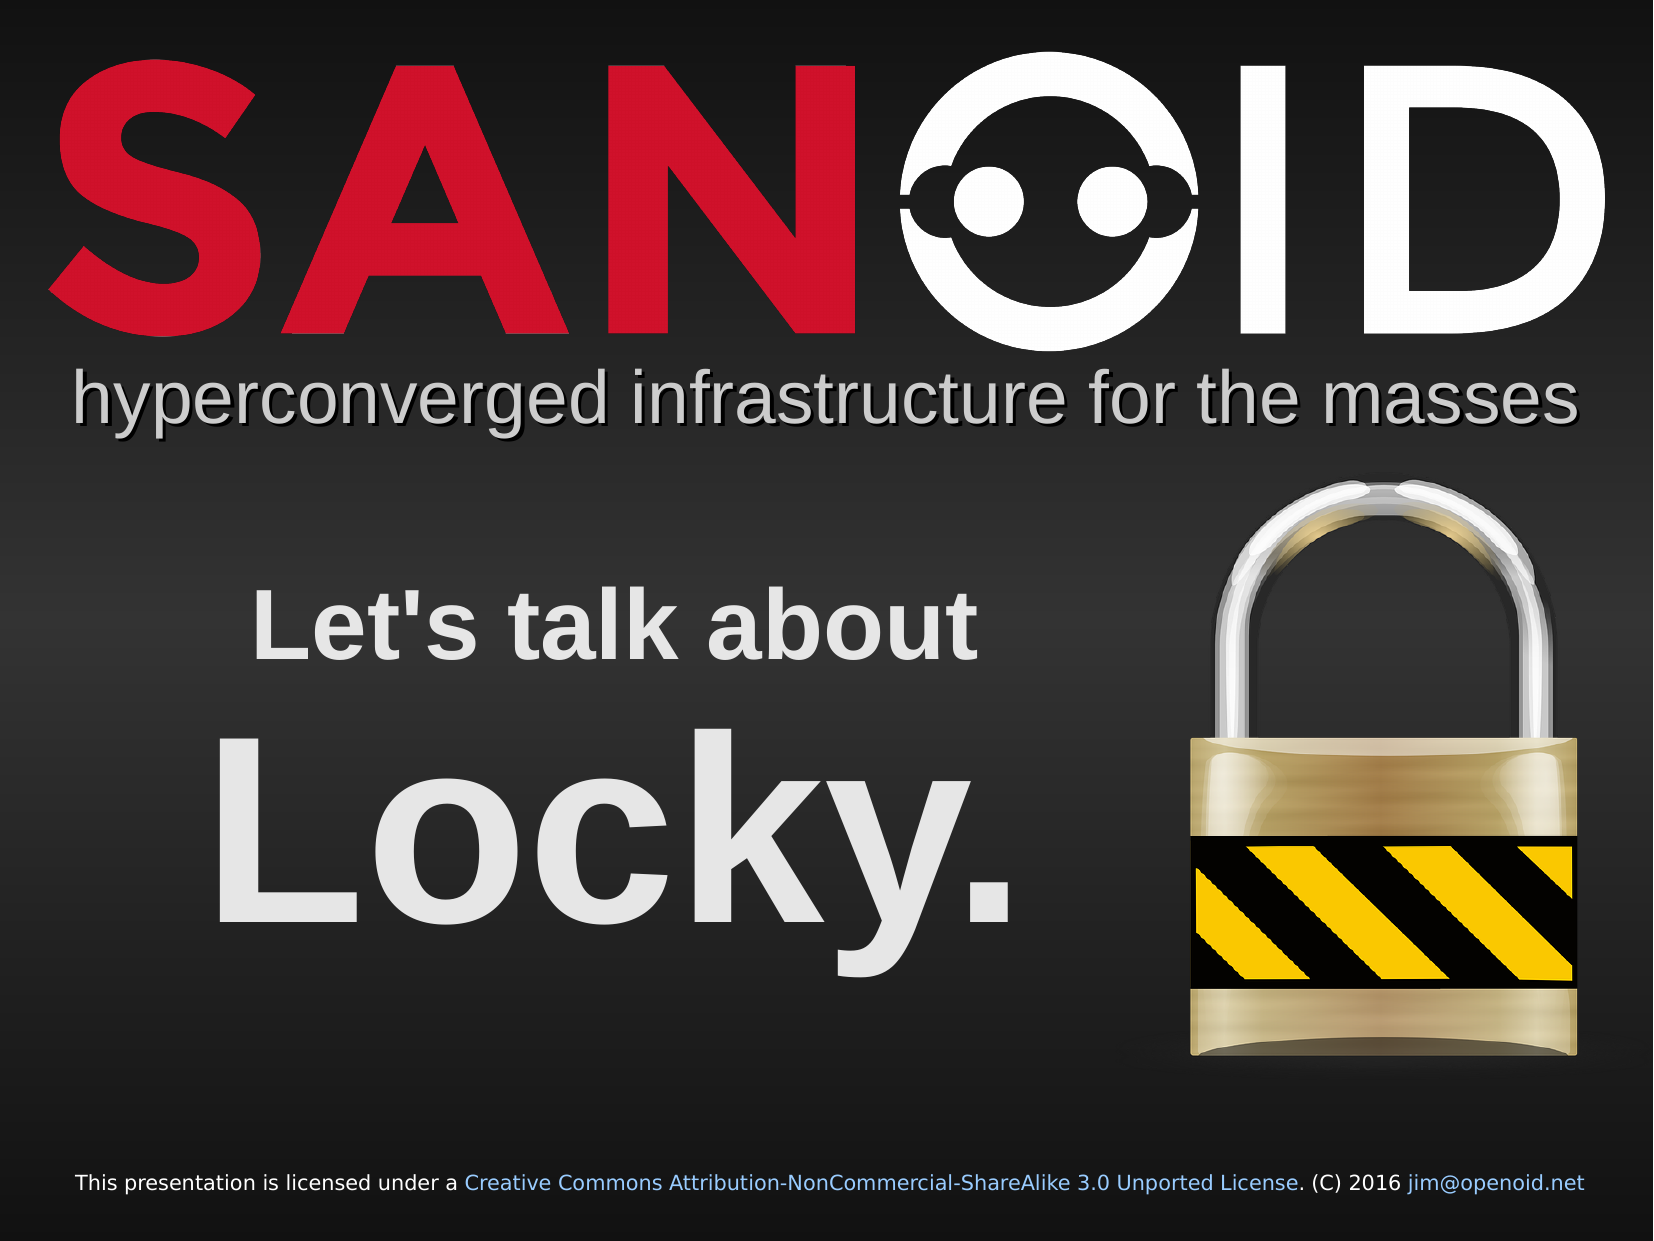

hyperconverged infrastructure for the masses
Let's talk about
Locky.
# This presentation is licensed under a Creative Commons Attribution-NonCommercial-ShareAlike 3.0 Unported License. (C) 2016 jim@openoid.net